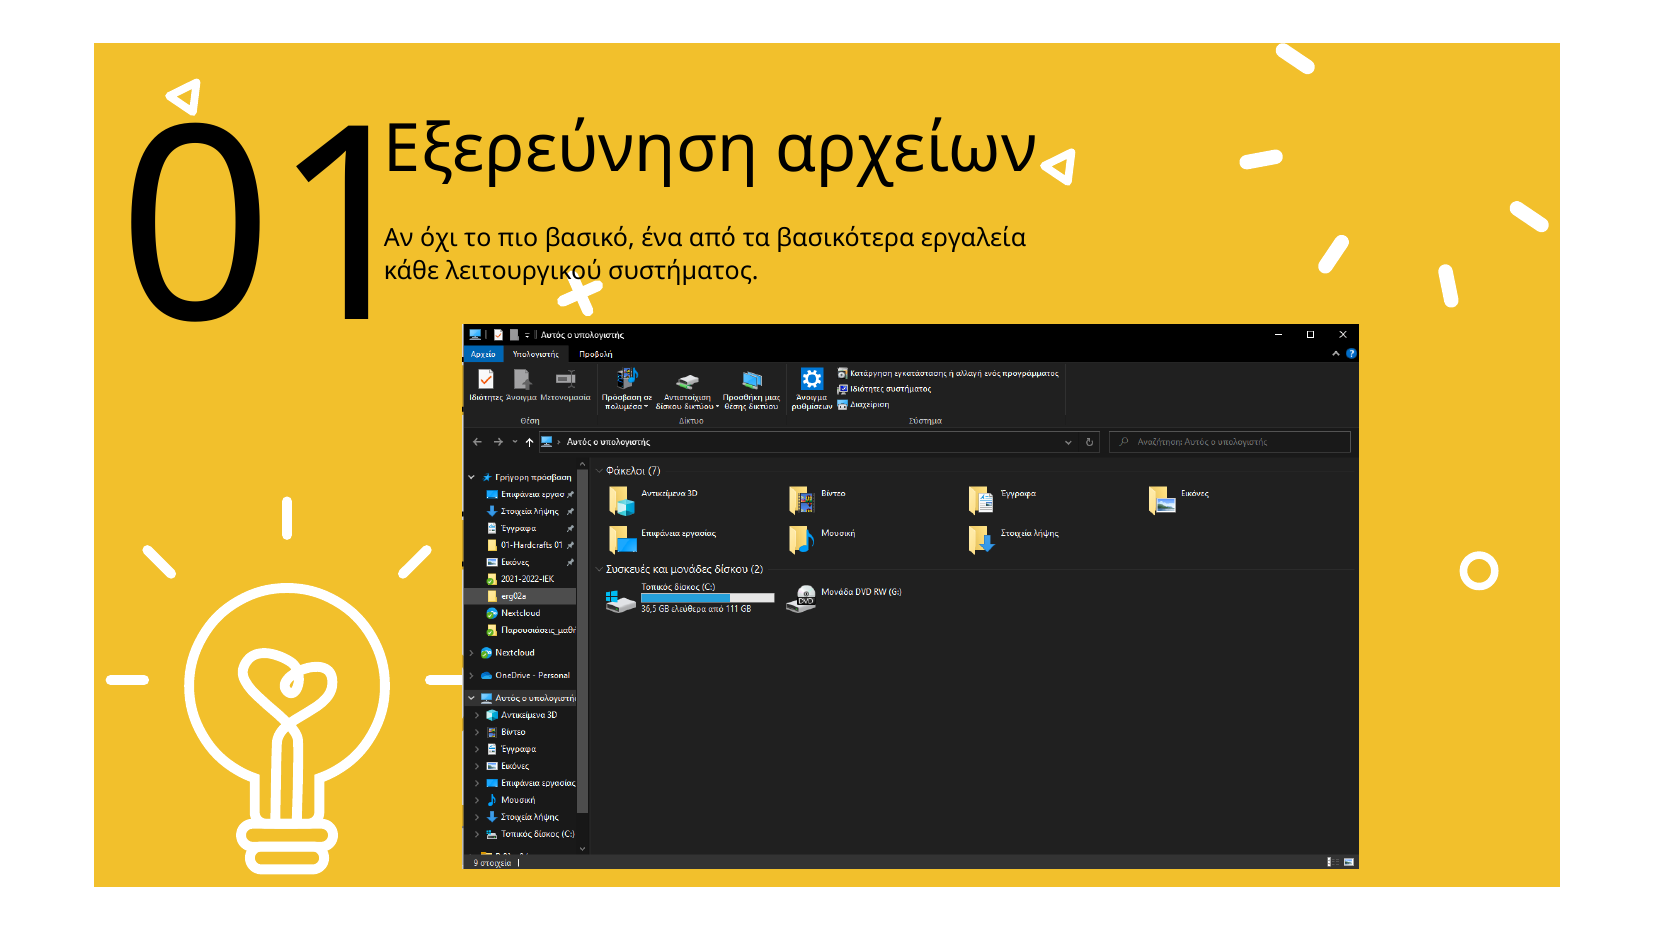

01
# Εξερεύνηση αρχείων
Αν όχι το πιο βασικό, ένα από τα βασικότερα εργαλεία κάθε λειτουργικού συστήματος.